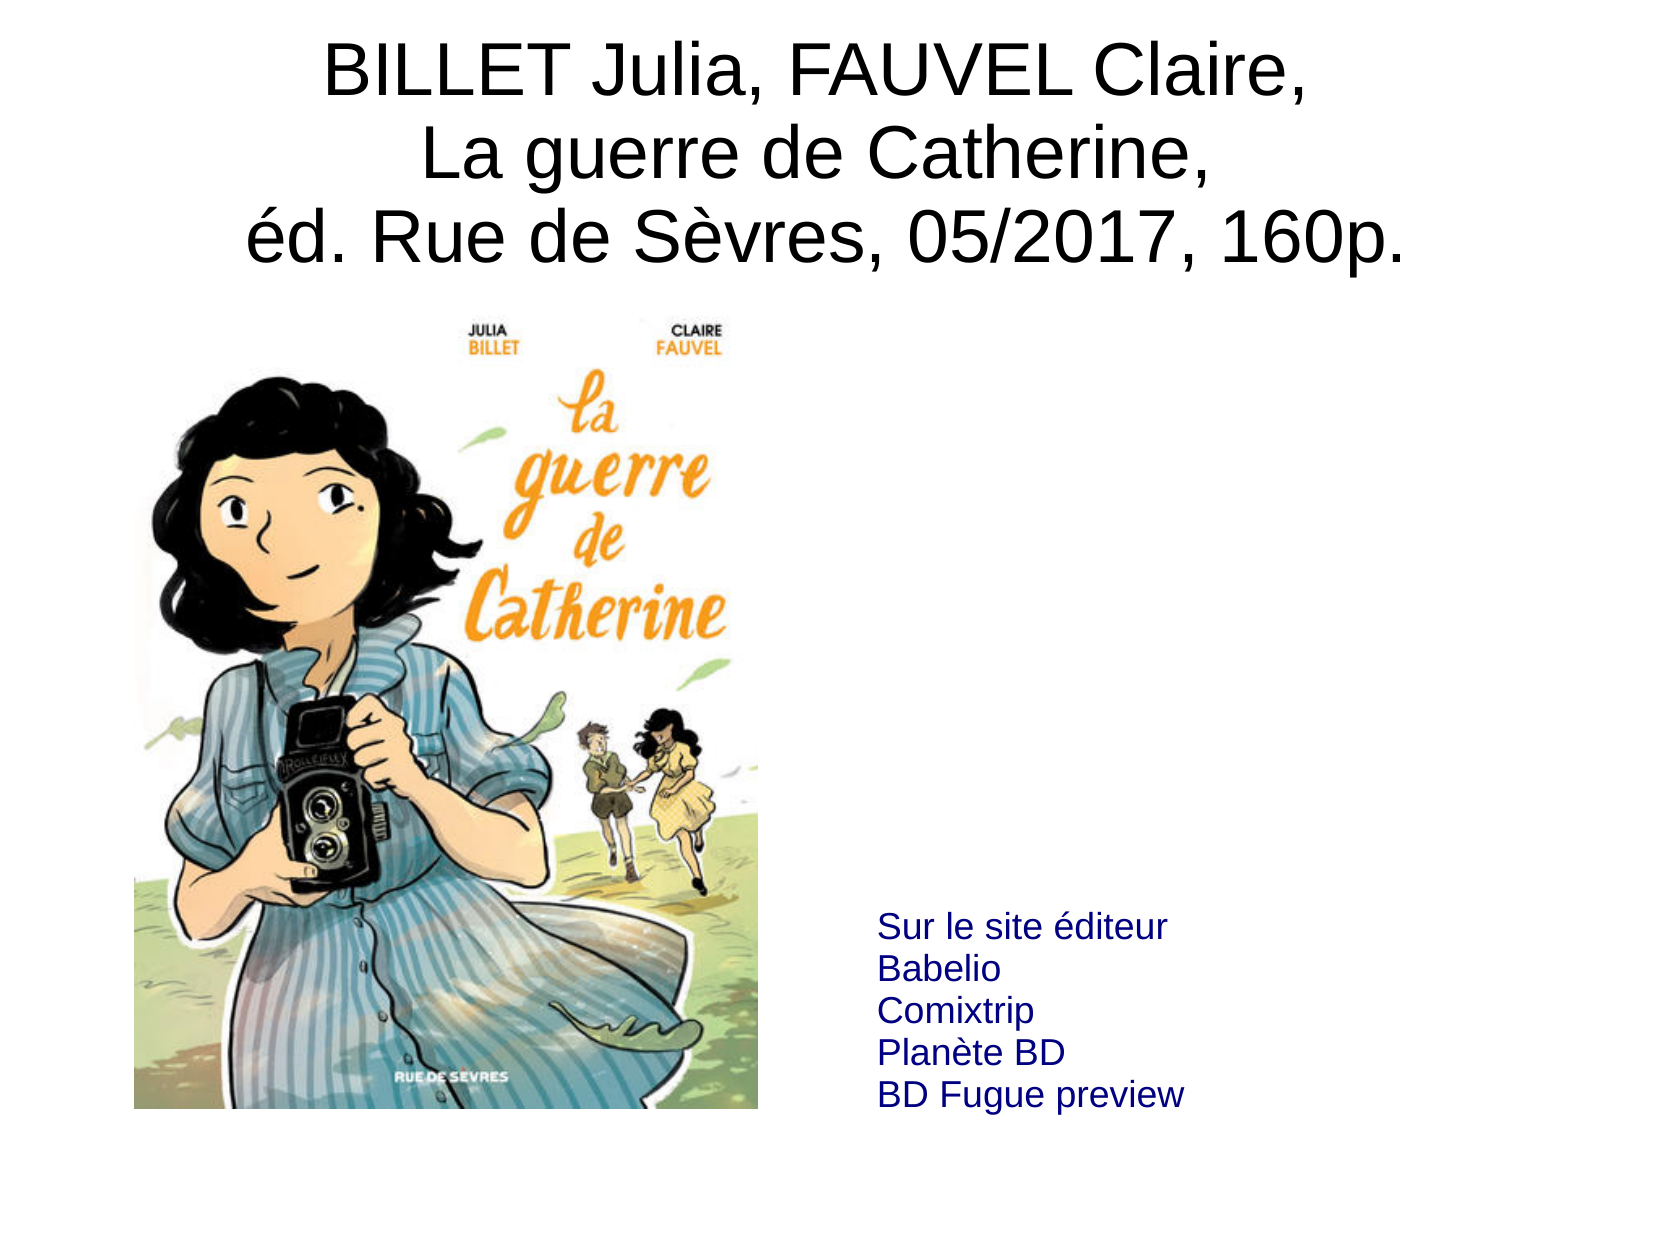

# BILLET Julia, FAUVEL Claire, La guerre de Catherine, éd. Rue de Sèvres, 05/2017, 160p.
Sur le site éditeur
Babelio
Comixtrip
Planète BD
BD Fugue preview